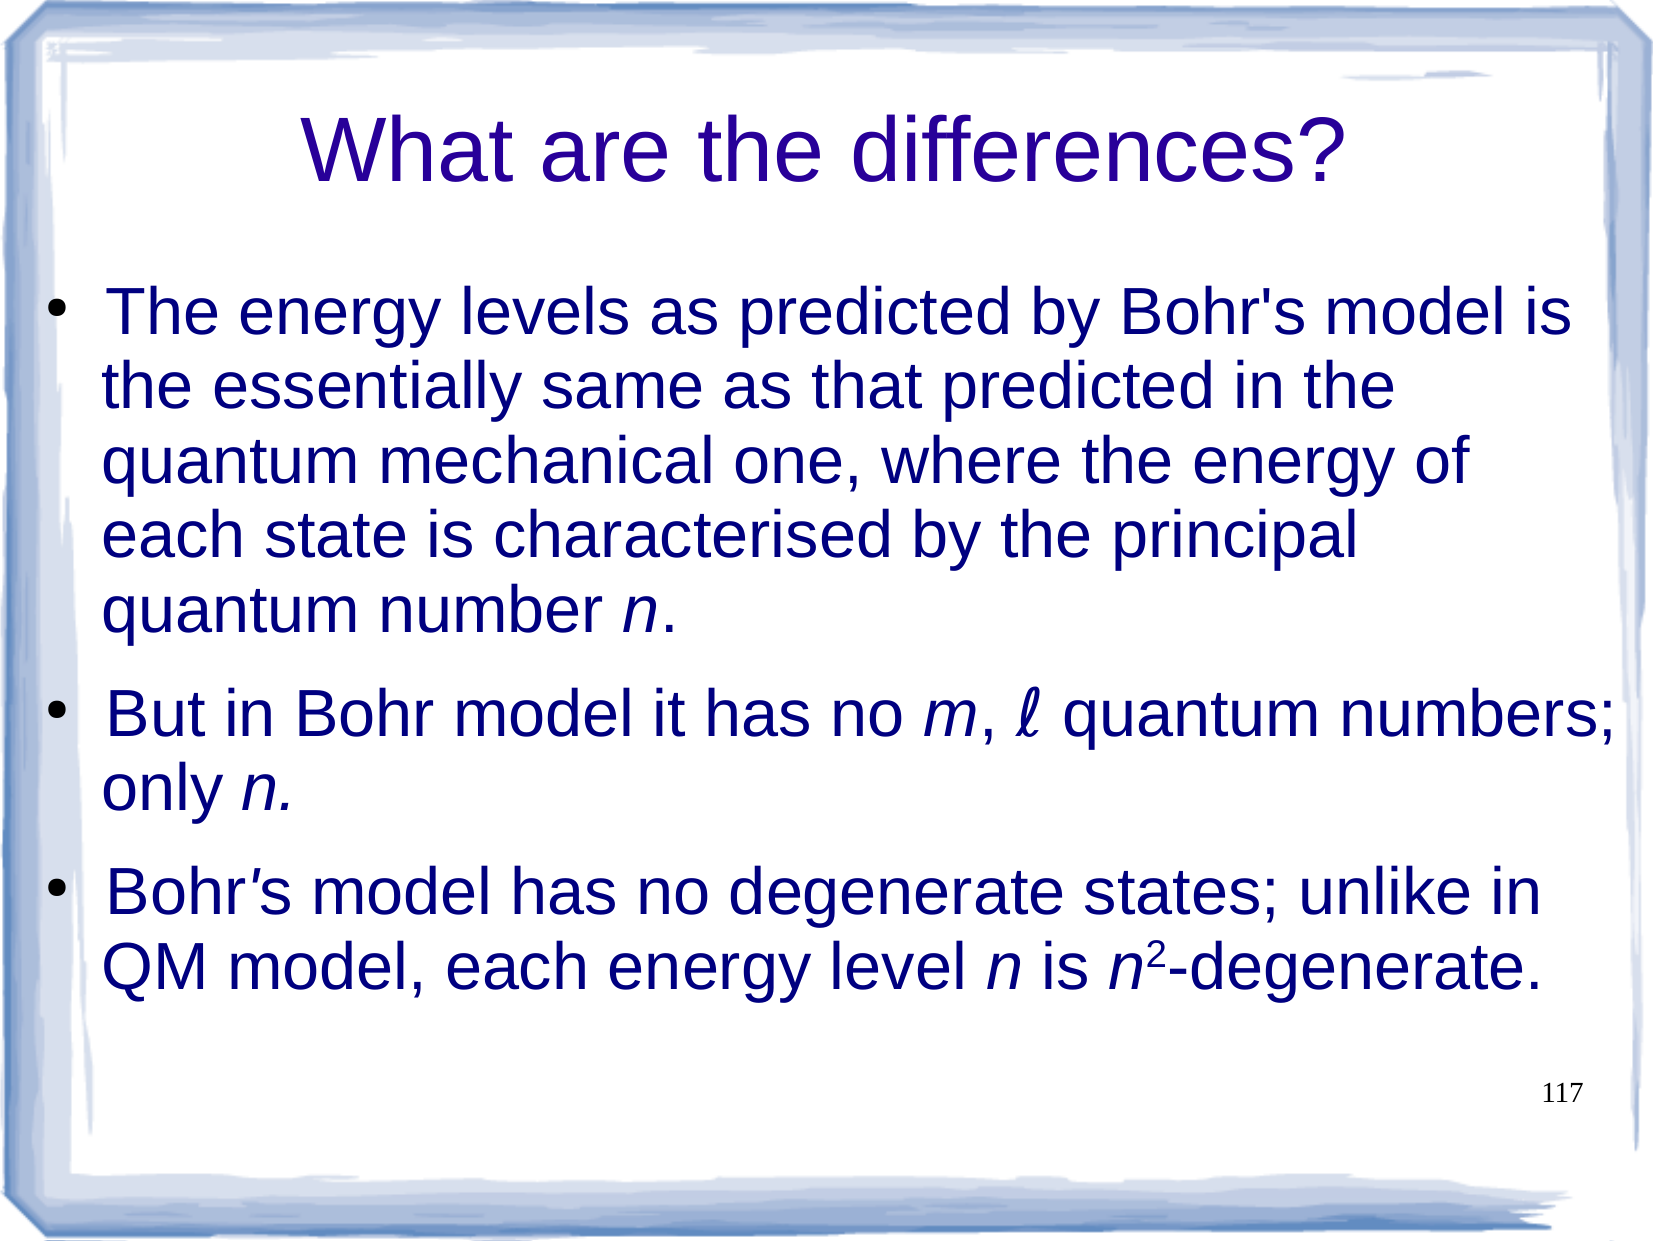

# What are the differences?
 The energy levels as predicted by Bohr's model is the essentially same as that predicted in the quantum mechanical one, where the energy of each state is characterised by the principal quantum number n.
 But in Bohr model it has no m, ℓ quantum numbers; only n.
 Bohr's model has no degenerate states; unlike in QM model, each energy level n is n2-degenerate.
117